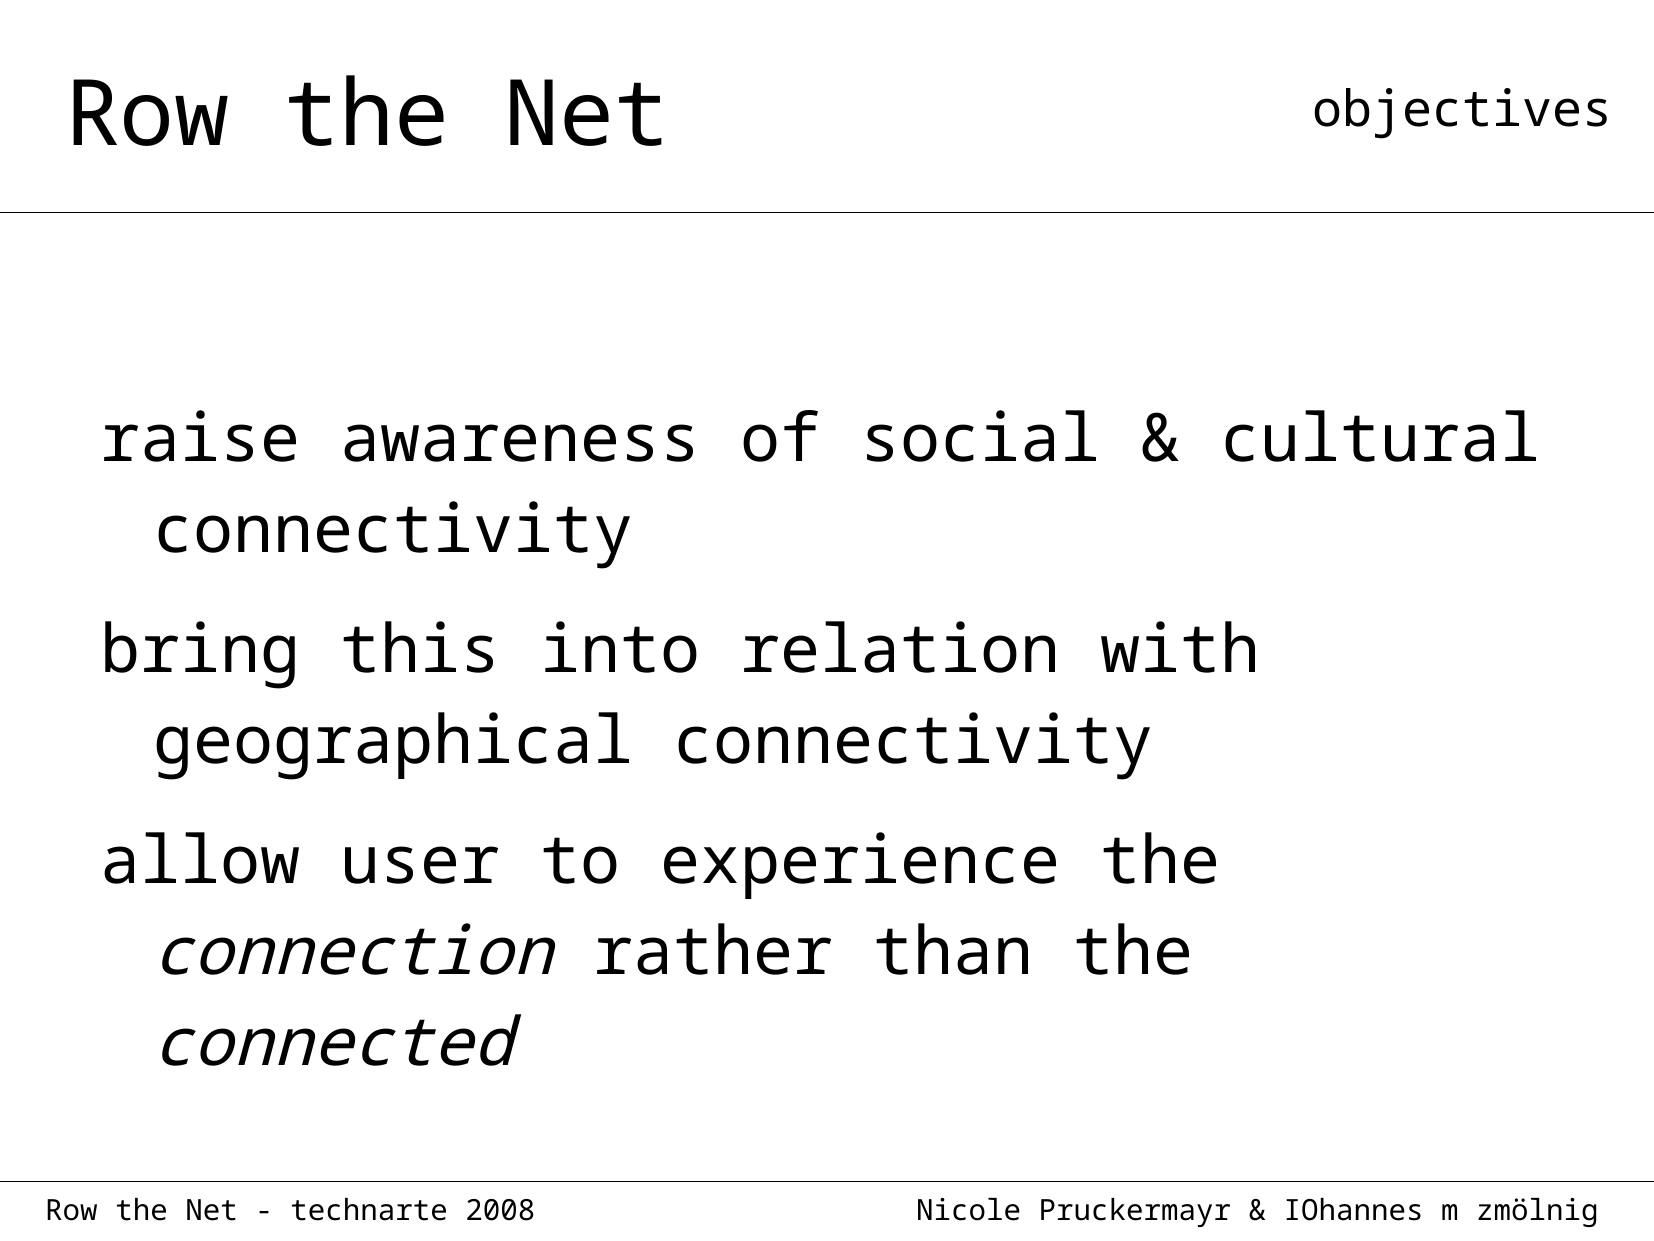

objectives
# raise awareness of social & cultural connectivity
bring this into relation with geographical connectivity
allow user to experience the connection rather than the connected